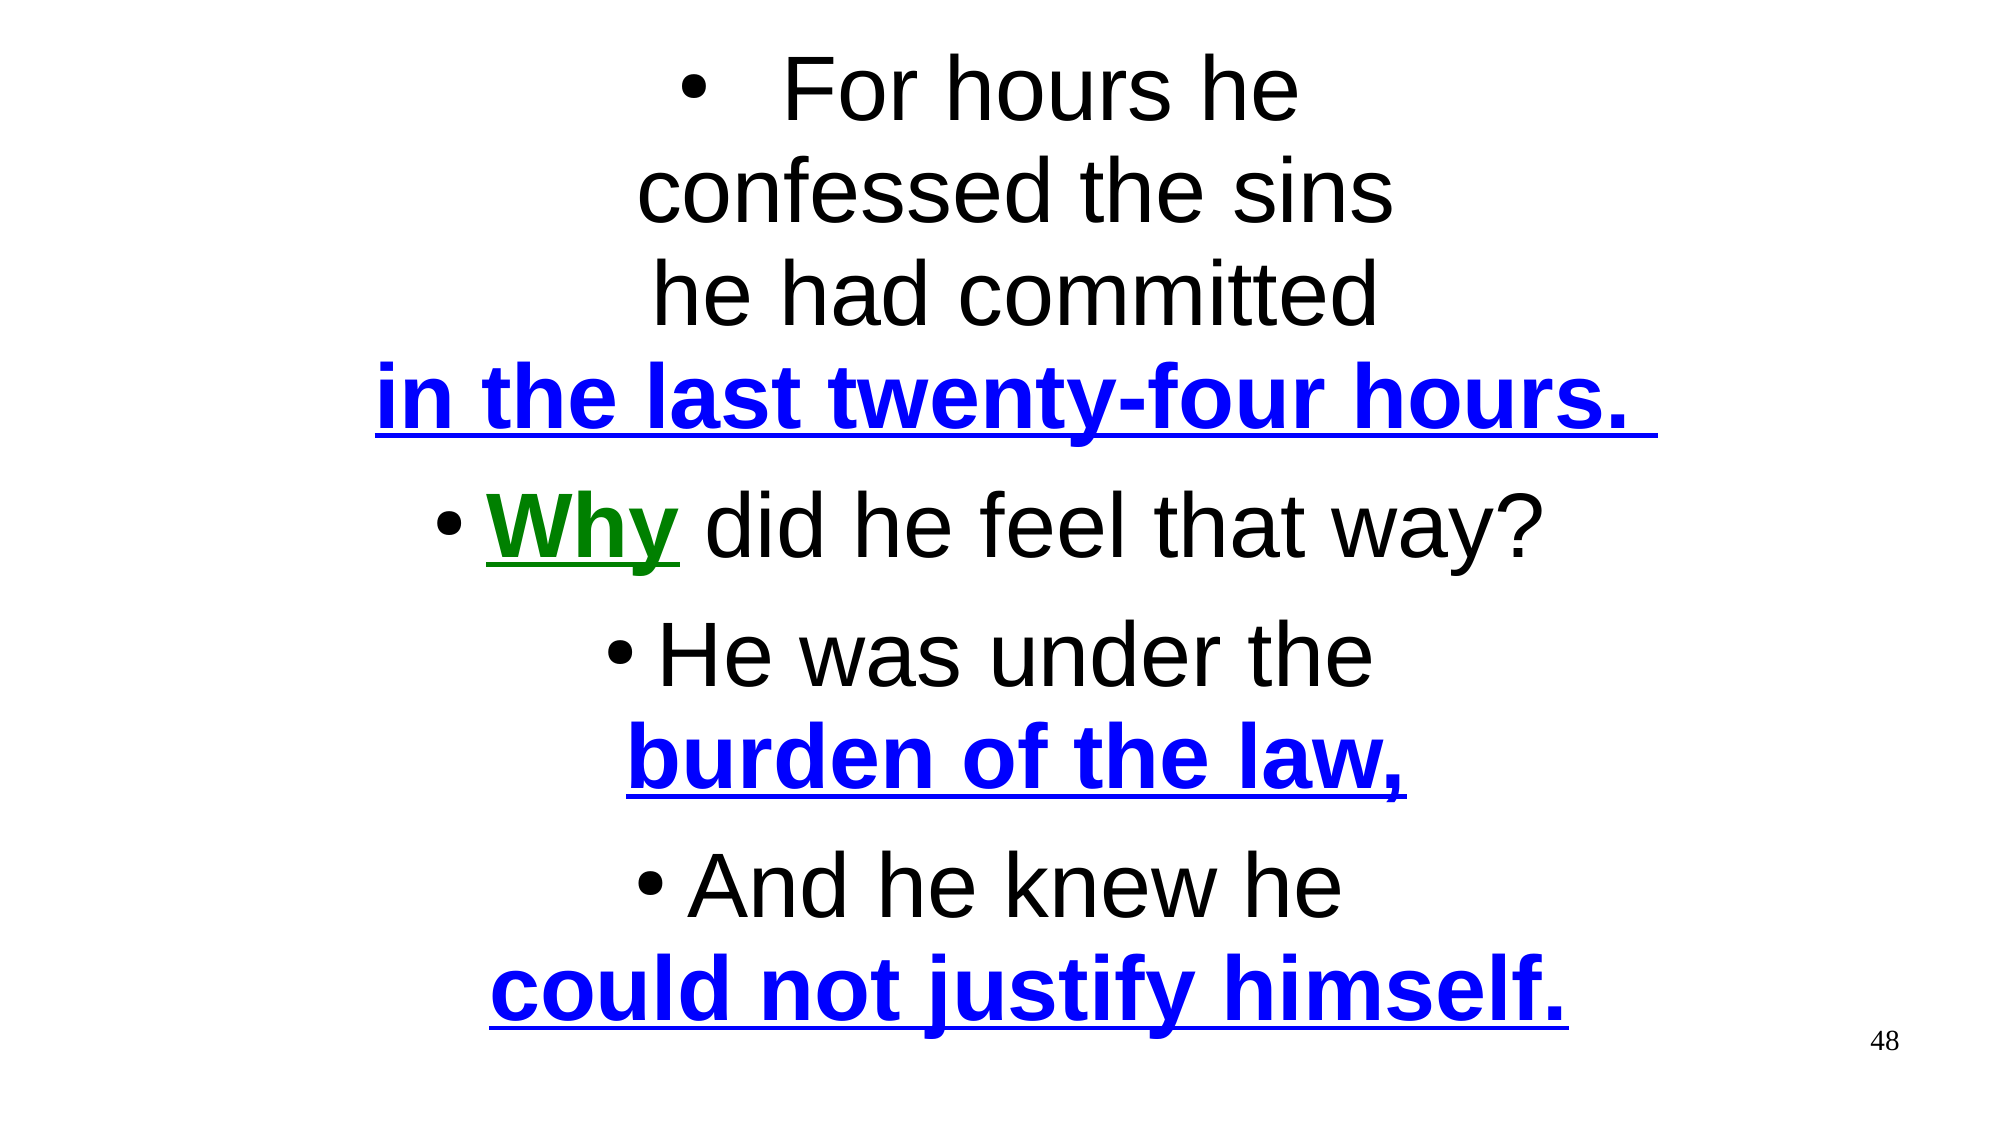

# For hours he confessed the sins he had committed in the last twenty-four hours.
Why did he feel that way?
He was under the
burden of the law,
And he knew he
could not justify himself.
48